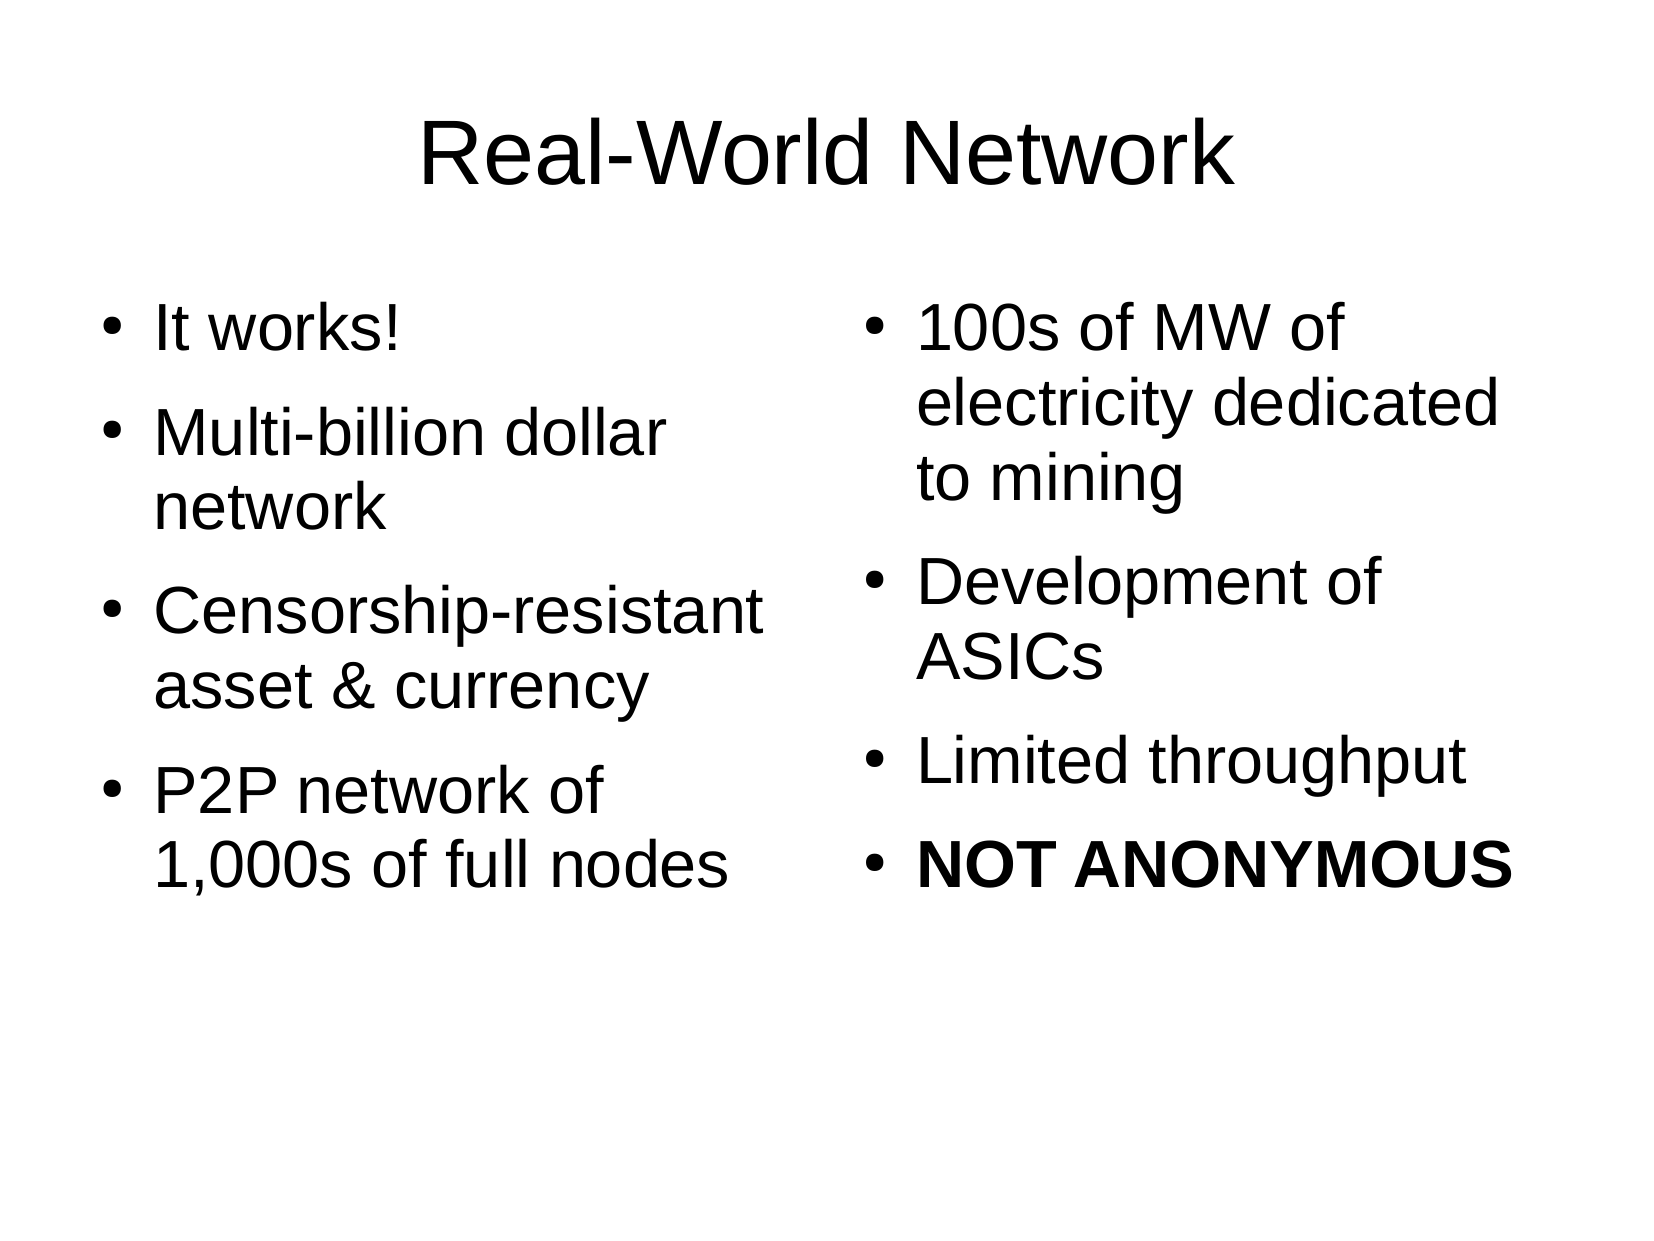

# Real-World Network
It works!
Multi-billion dollar network
Censorship-resistant asset & currency
P2P network of 1,000s of full nodes
100s of MW of electricity dedicated to mining
Development of ASICs
Limited throughput
NOT ANONYMOUS